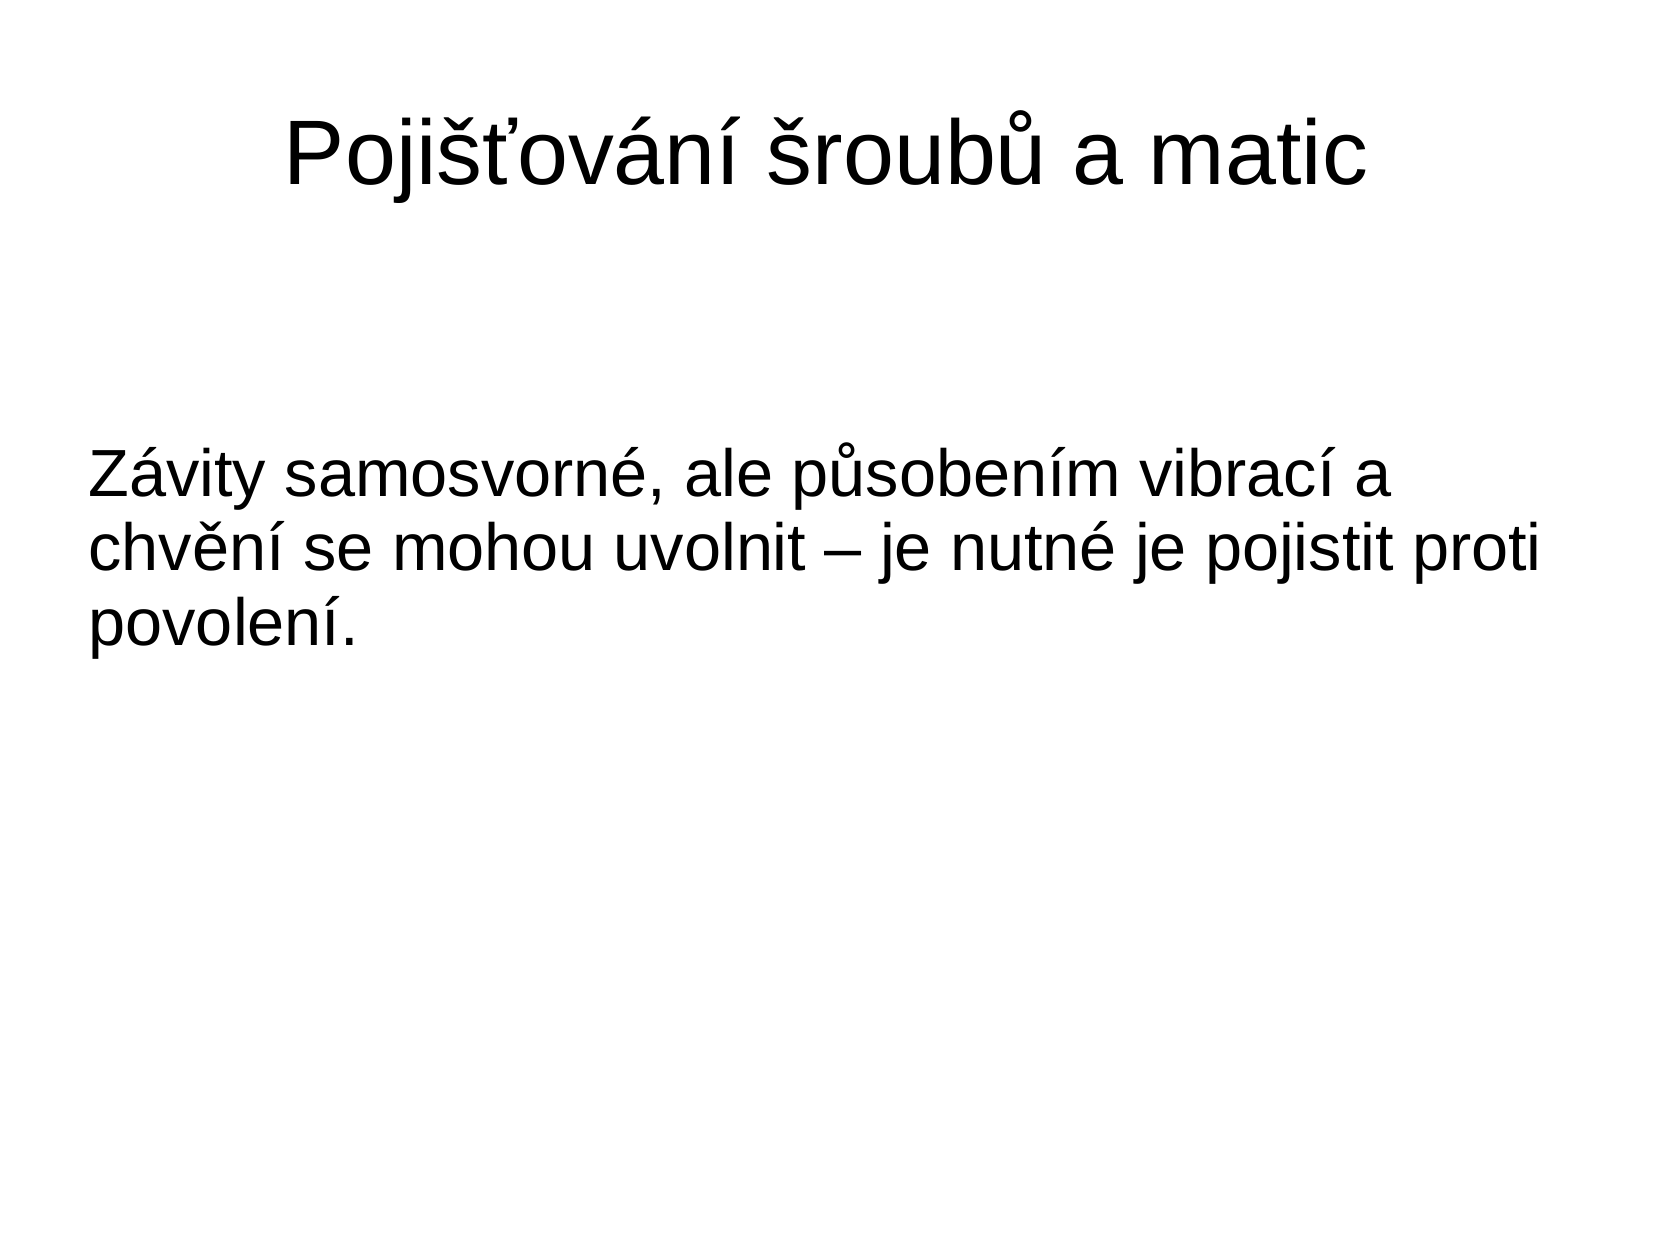

# Pojišťování šroubů a matic
Závity samosvorné, ale působením vibrací a chvění se mohou uvolnit – je nutné je pojistit proti povolení.